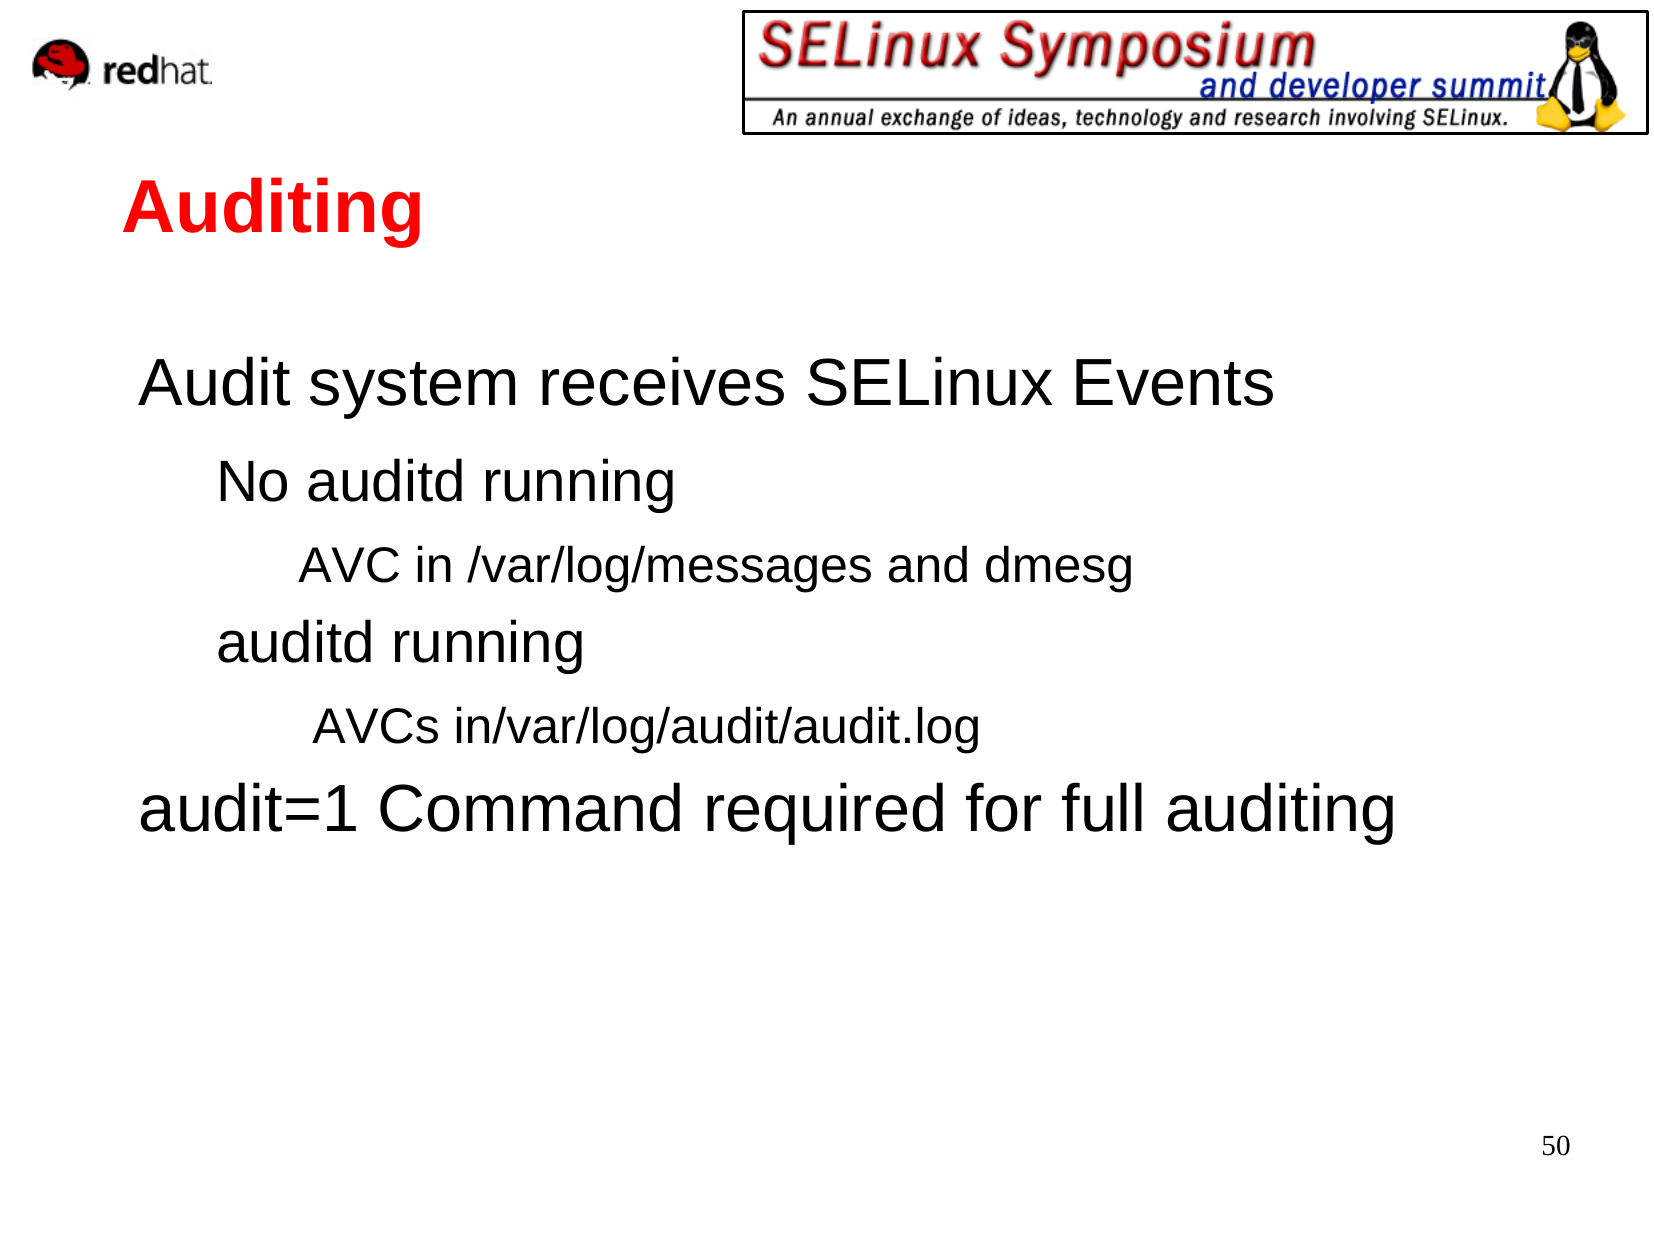

# Auditing
Audit system receives SELinux Events
No auditd running
AVC in /var/log/messages and dmesg
auditd running
 AVCs in/var/log/audit/audit.log
audit=1 Command required for full auditing